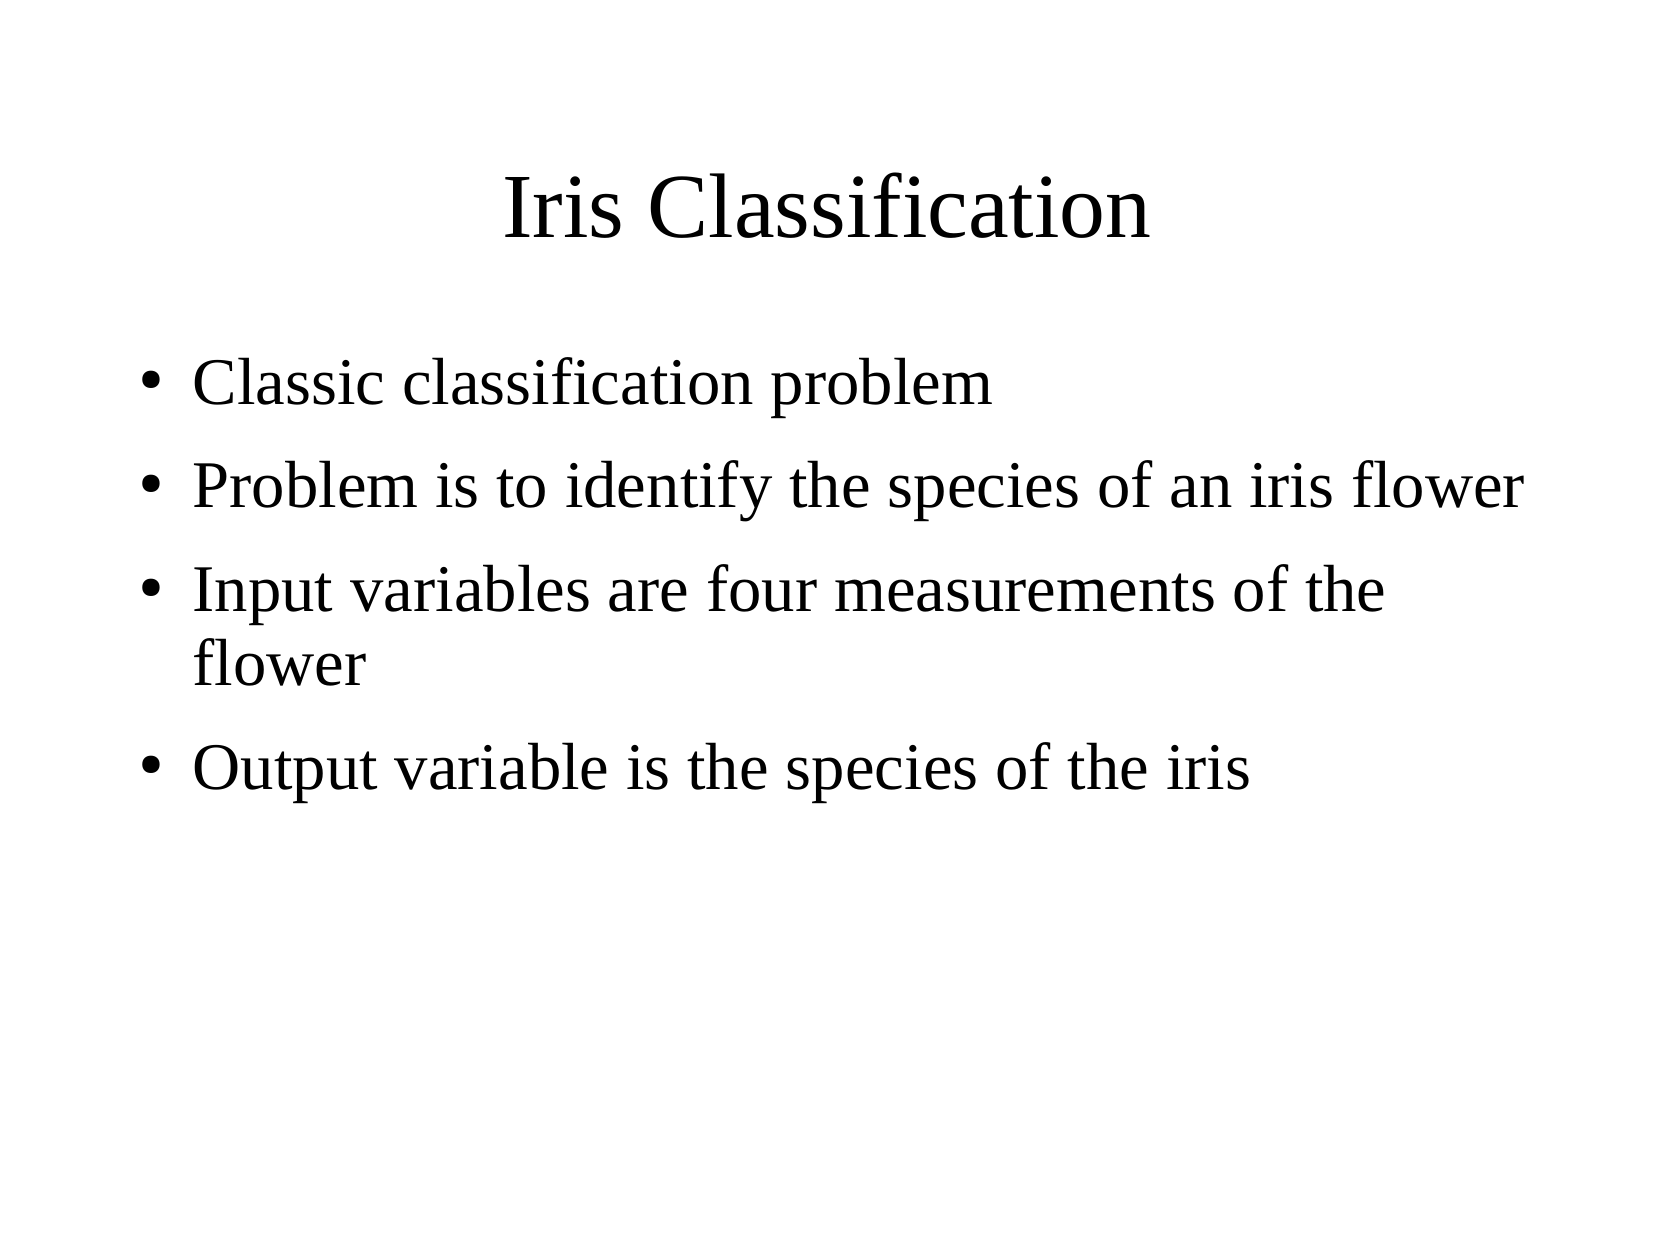

# Iris Classification
Classic classification problem
Problem is to identify the species of an iris flower
Input variables are four measurements of the flower
Output variable is the species of the iris